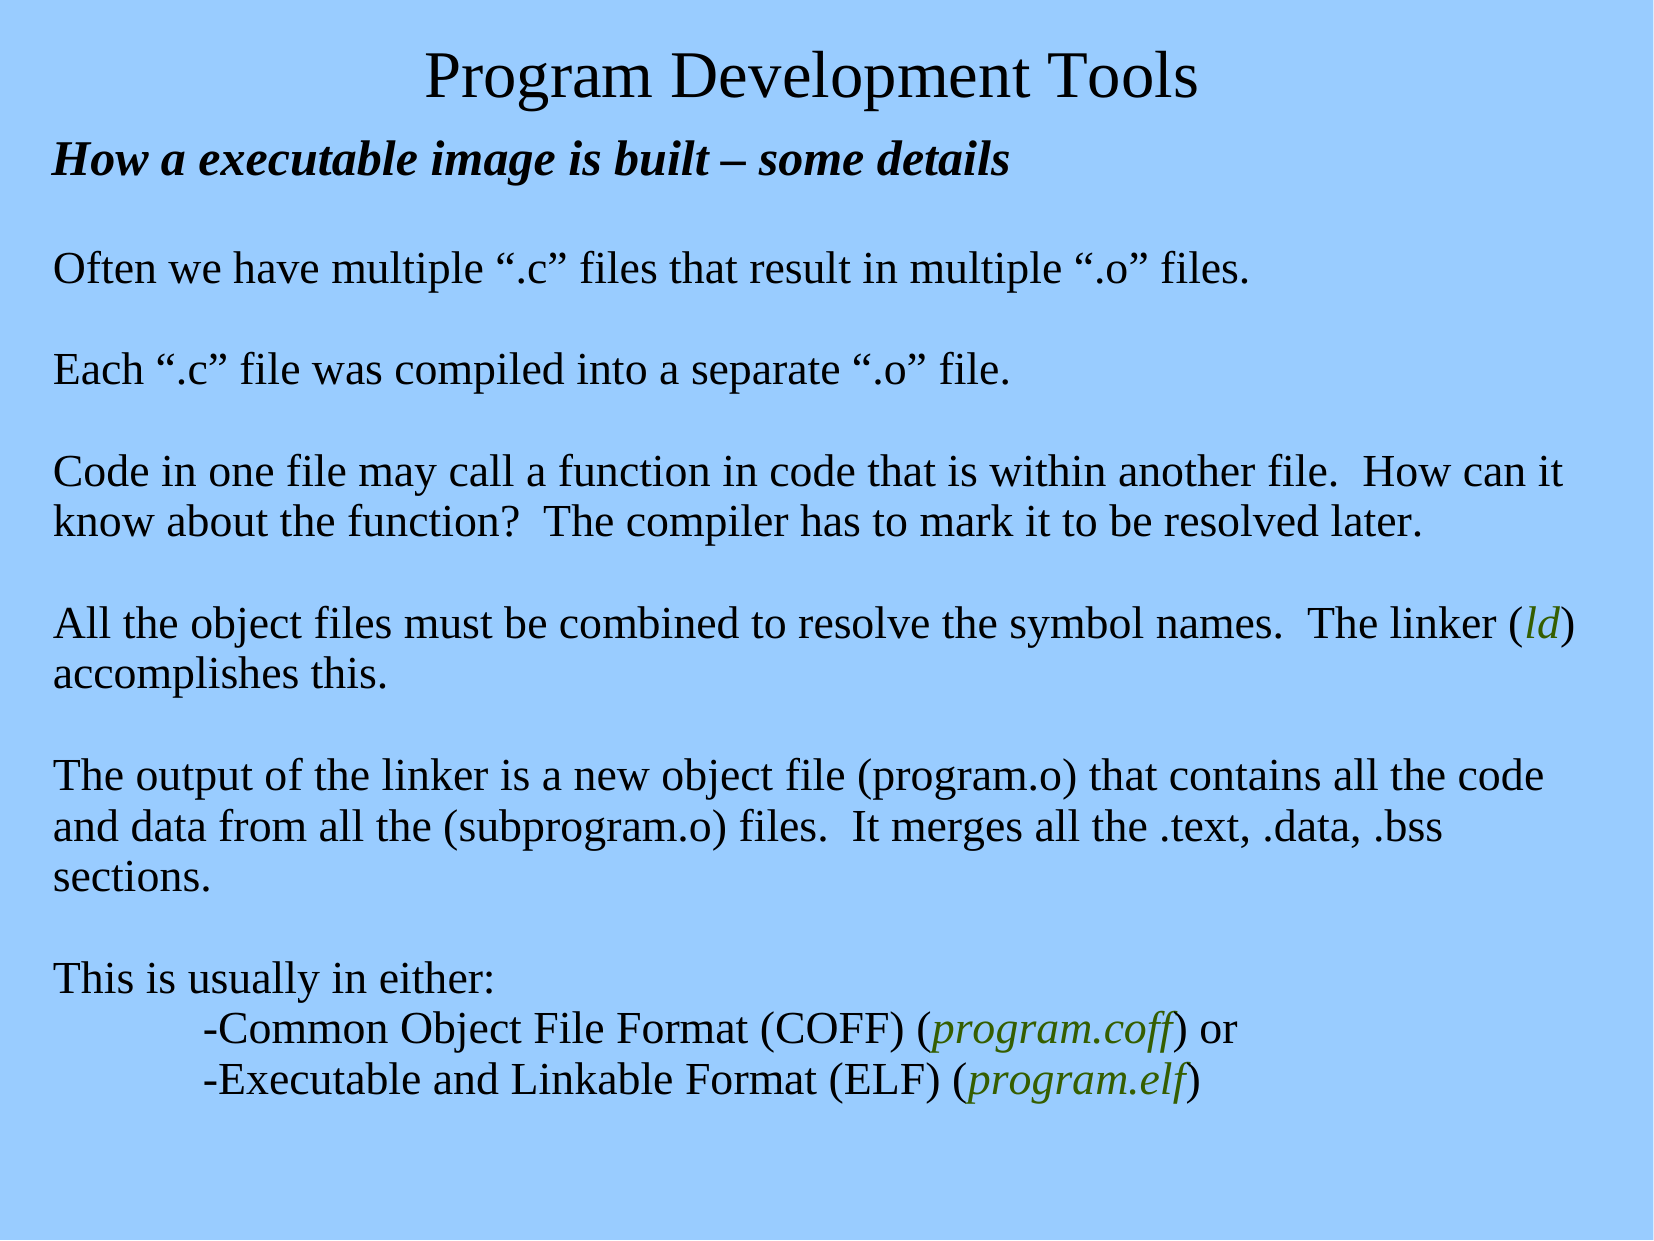

Program Development Tools
How a executable image is built – some details
Often we have multiple “.c” files that result in multiple “.o” files.
Each “.c” file was compiled into a separate “.o” file.
Code in one file may call a function in code that is within another file. How can it know about the function? The compiler has to mark it to be resolved later.
All the object files must be combined to resolve the symbol names. The linker (ld) accomplishes this.
The output of the linker is a new object file (program.o) that contains all the code and data from all the (subprogram.o) files. It merges all the .text, .data, .bss sections.
This is usually in either:
		-Common Object File Format (COFF) (program.coff) or
		-Executable and Linkable Format (ELF) (program.elf)